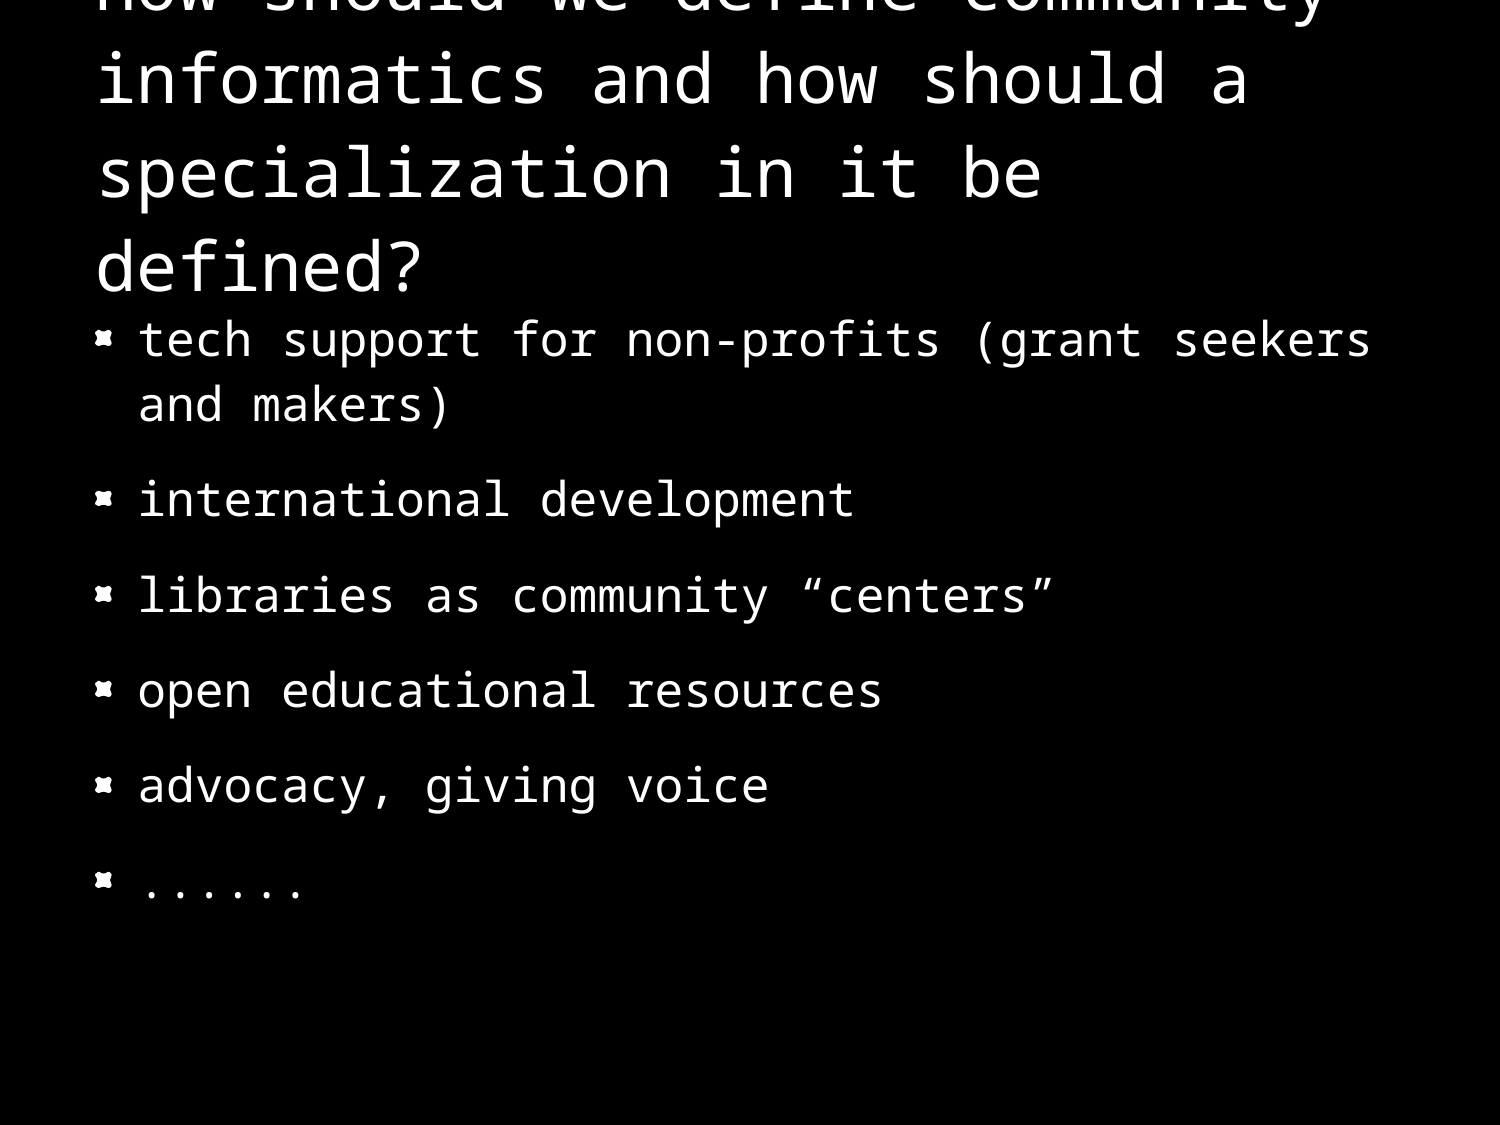

# How should we define community informatics and how should a specialization in it be defined?
tech support for non-profits (grant seekers and makers)
international development
libraries as community “centers”
open educational resources
advocacy, giving voice
......